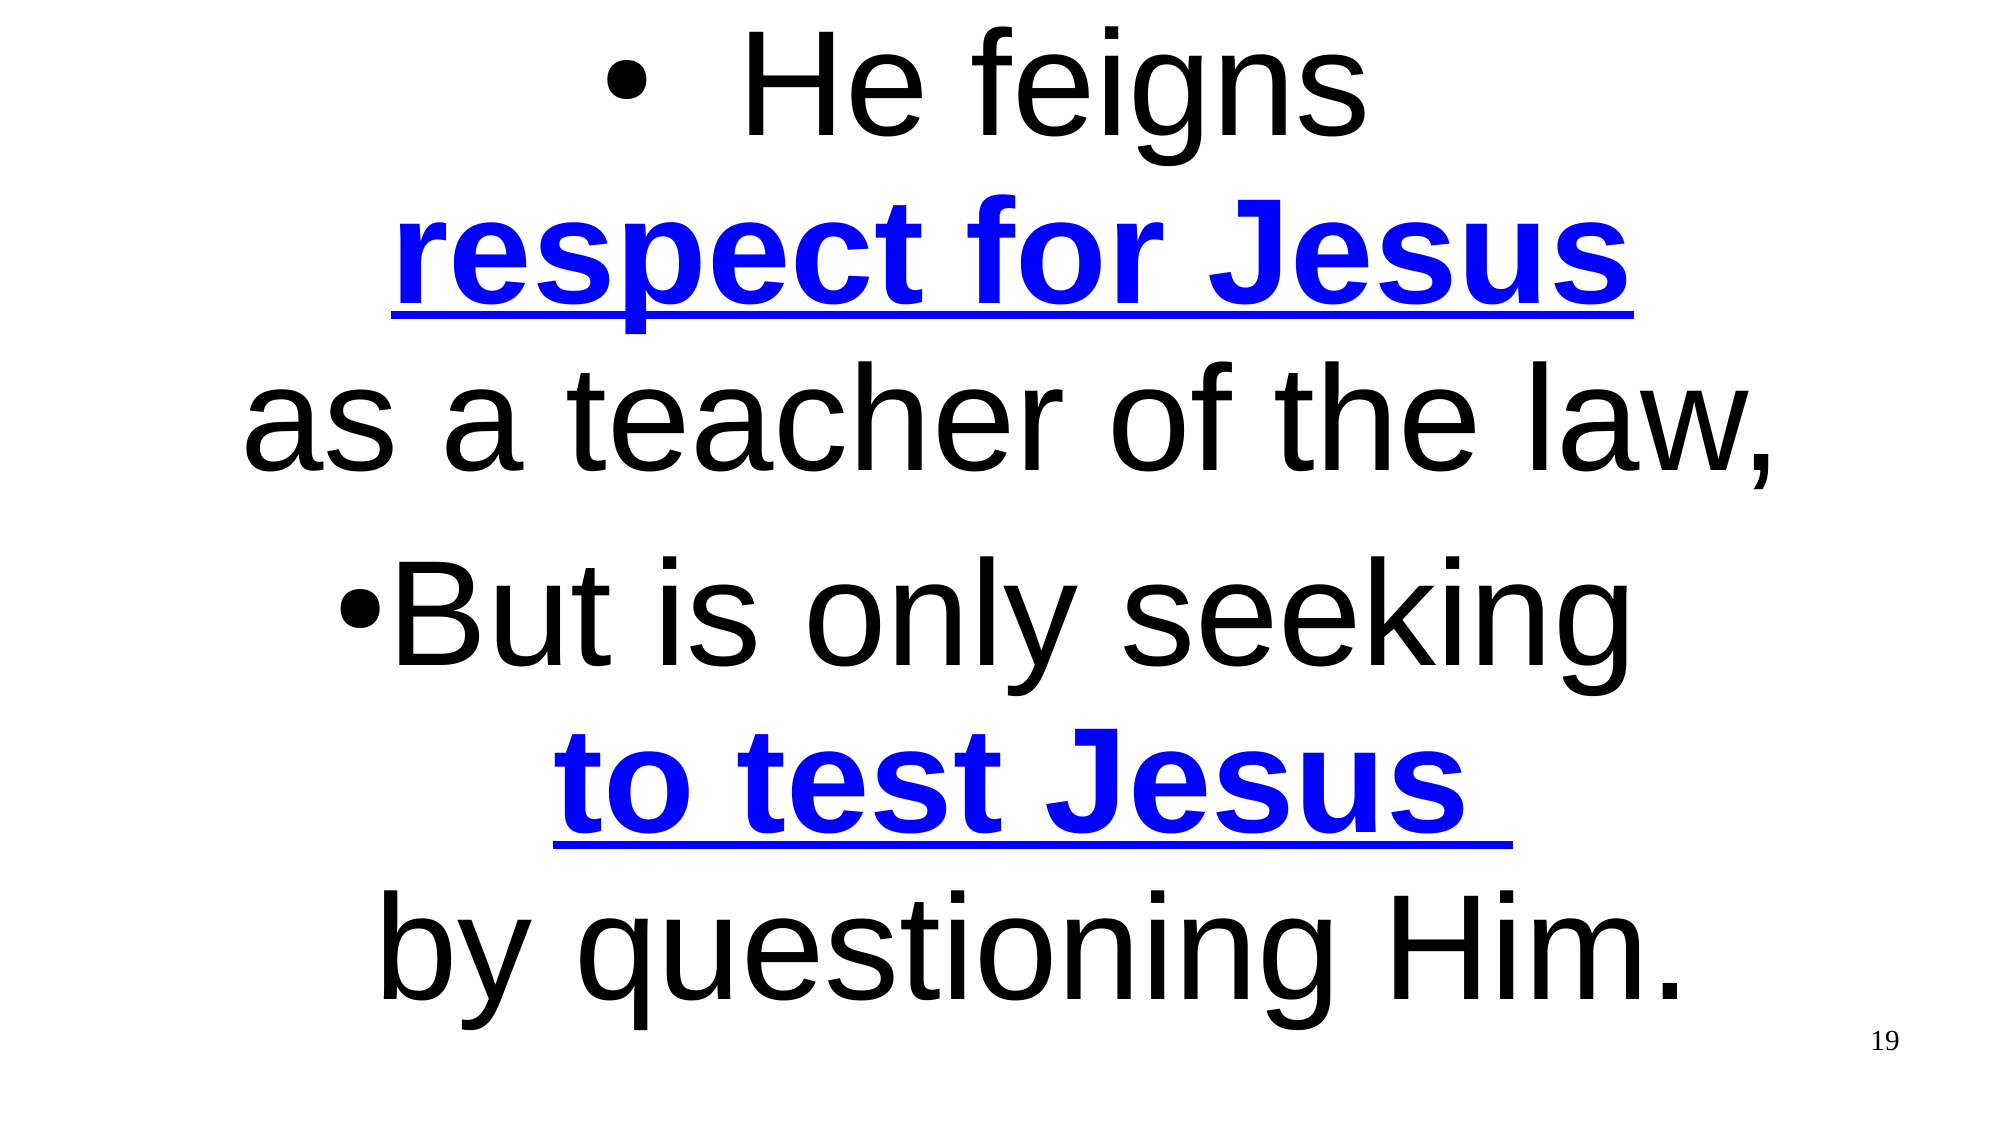

# He feigns respect for Jesus as a teacher of the law,
But is only seeking
to test Jesus
by questioning Him.
19